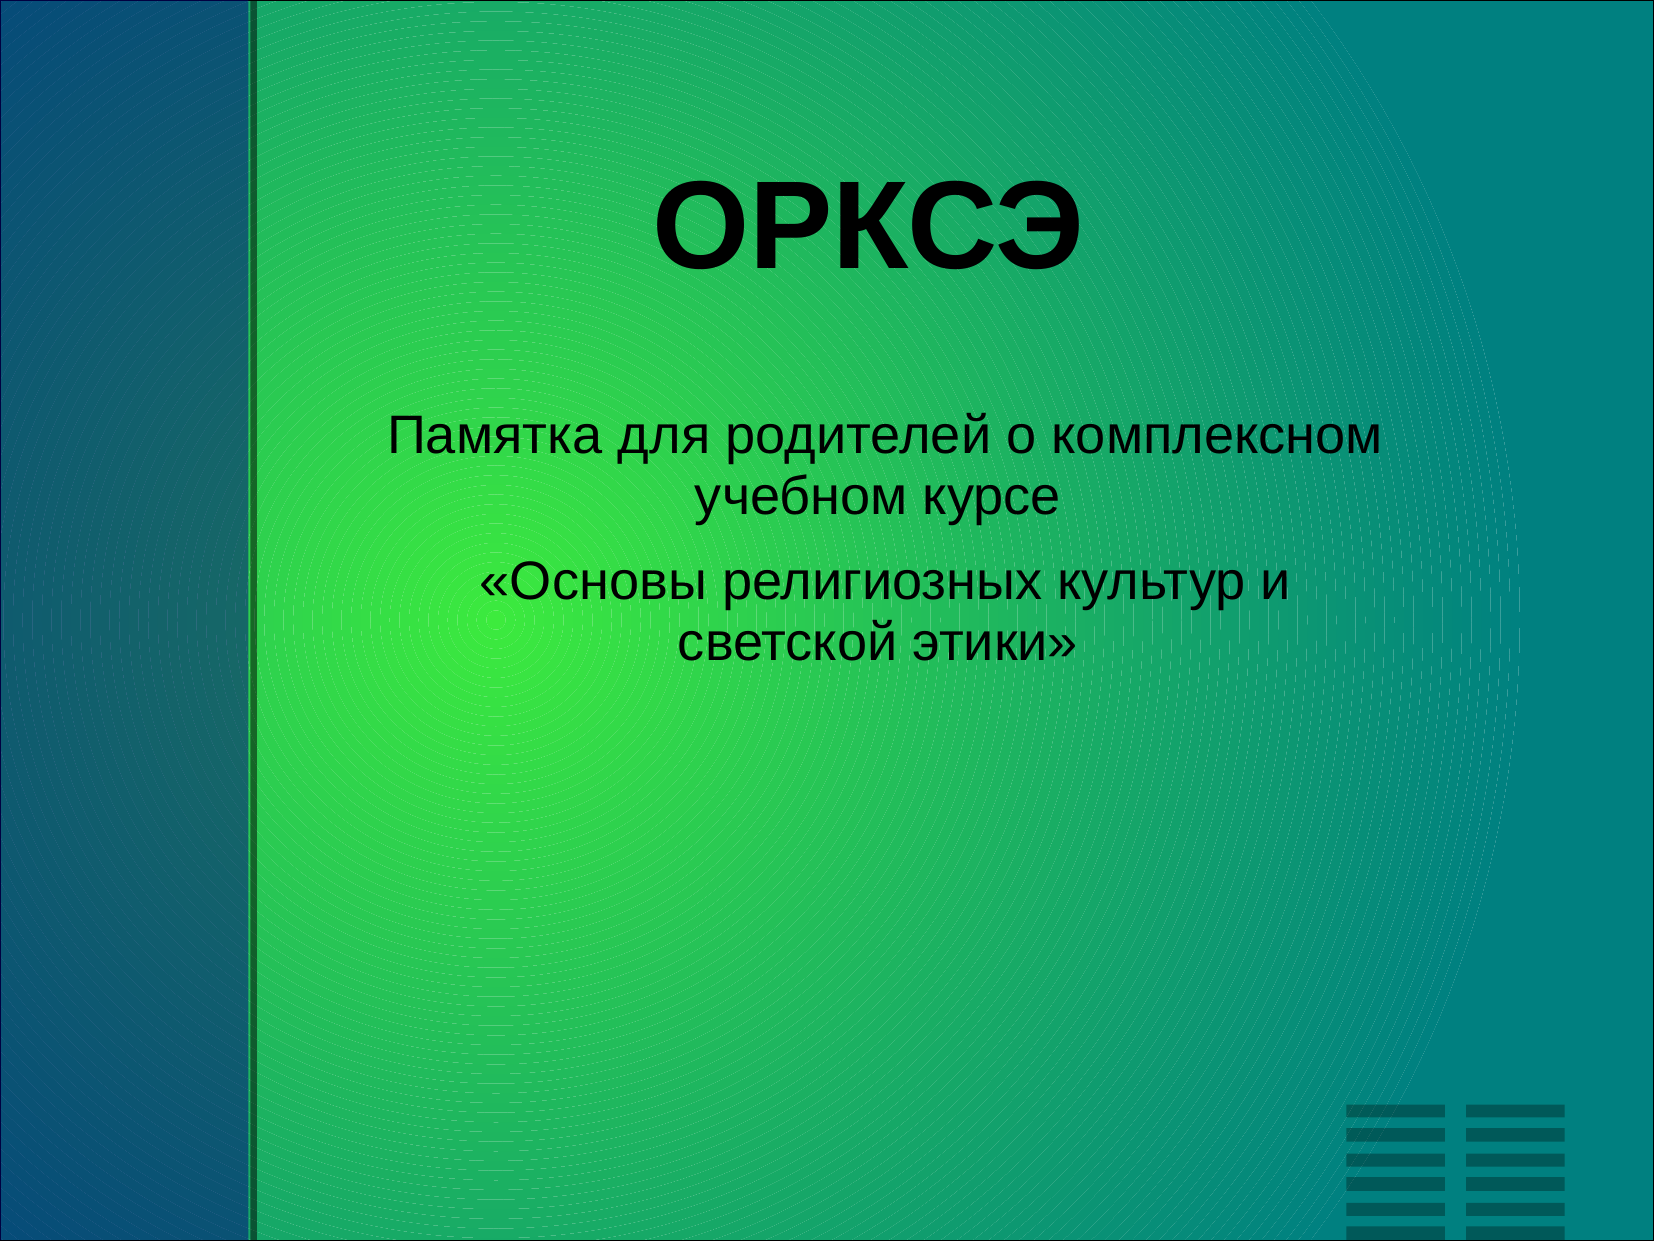

ОРКСЭ
Памятка для родителей о комплексном учебном курсе
«Основы религиозных культур и светской этики»